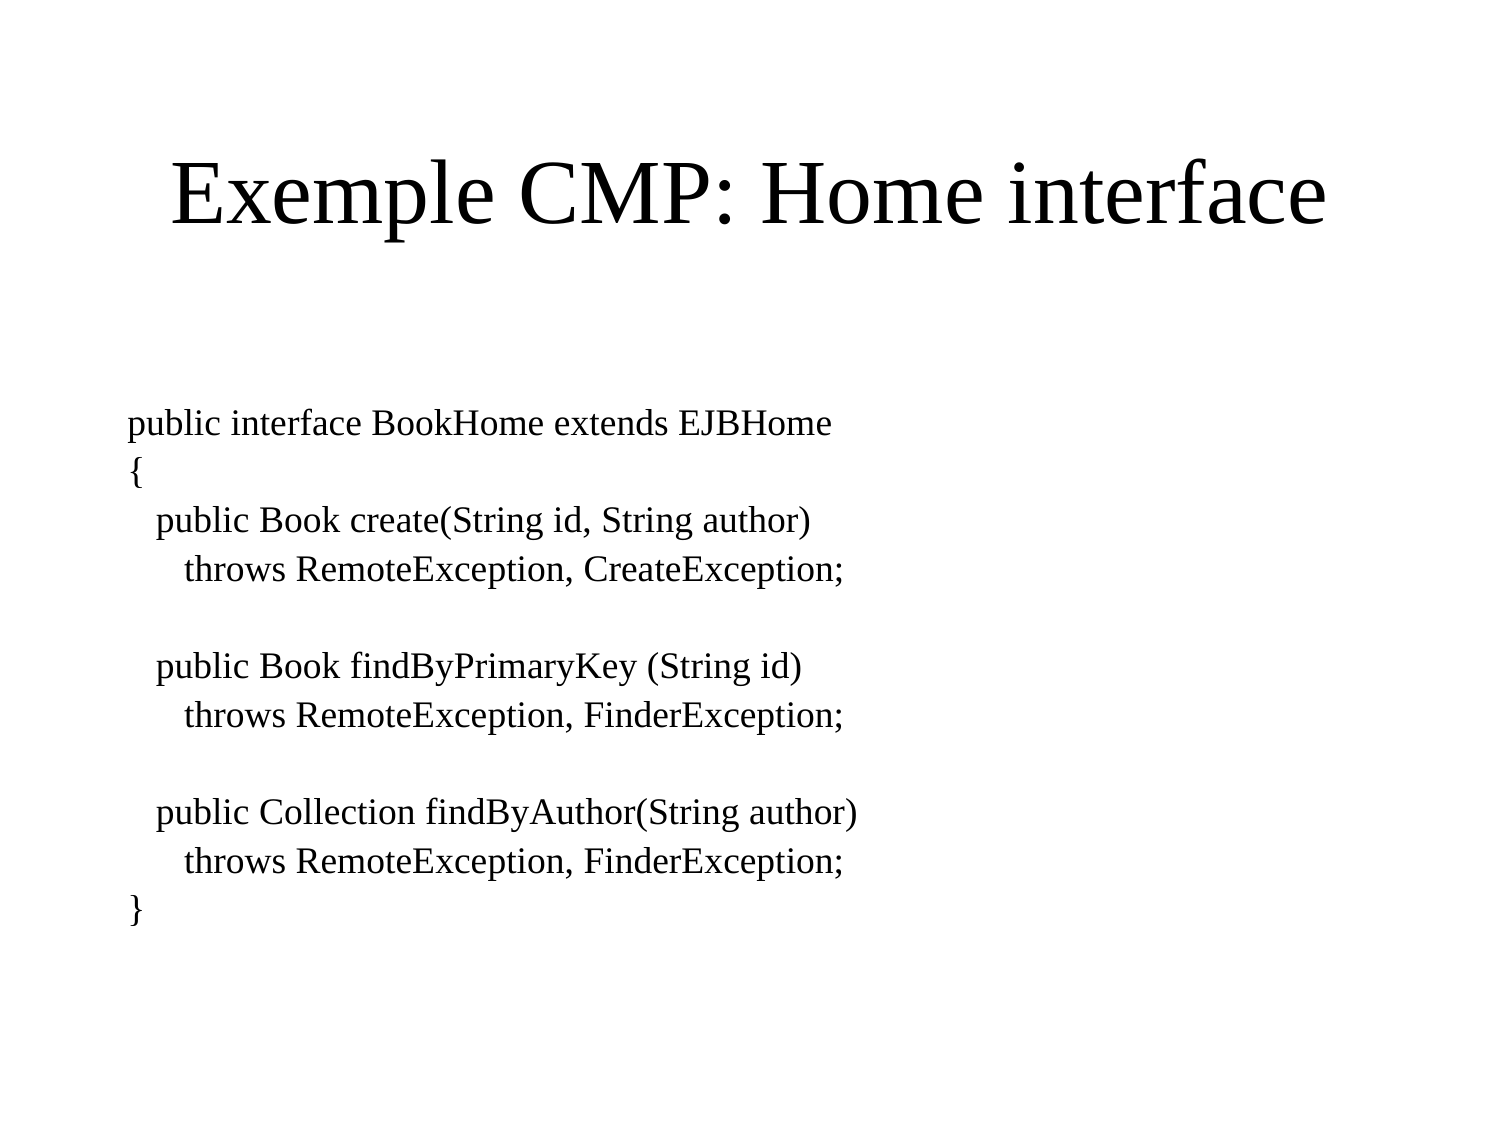

# Exemple CMP: Home interface
public interface BookHome extends EJBHome
{
 public Book create(String id, String author)
 throws RemoteException, CreateException;
 public Book findByPrimaryKey (String id)
 throws RemoteException, FinderException;
 public Collection findByAuthor(String author)
 throws RemoteException, FinderException;
}